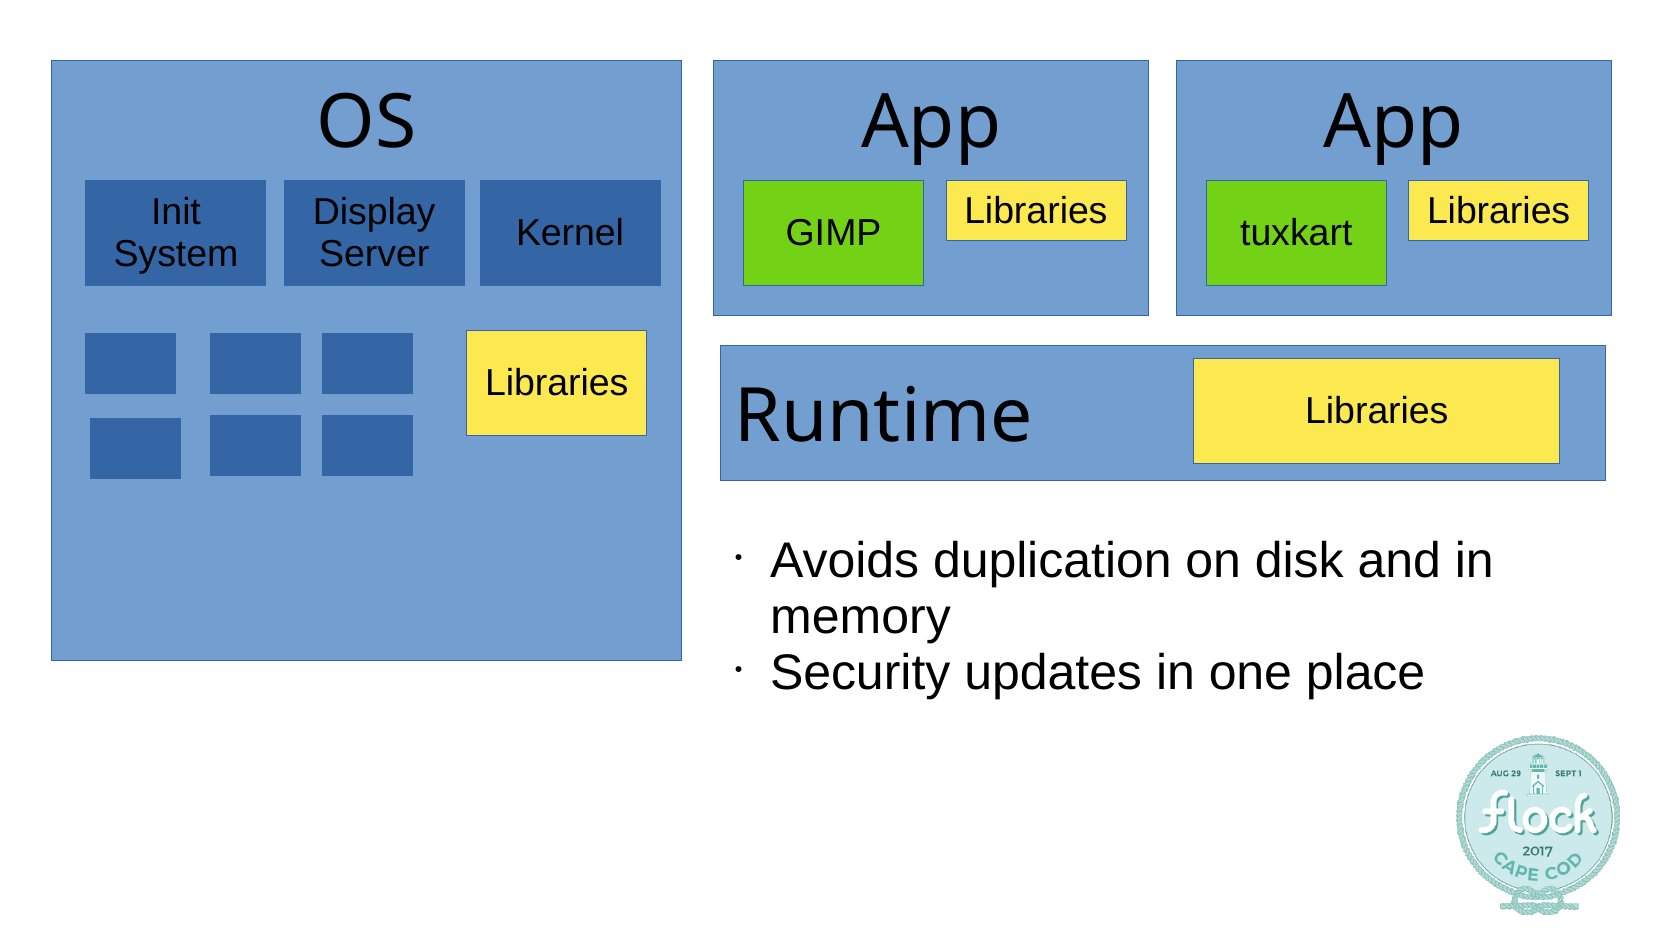

OS
App
App
Init
System
Display
Server
Kernel
GIMP
Libraries
tuxkart
Libraries
Libraries
Runtime
Libraries
Avoids duplication on disk and in memory
Security updates in one place